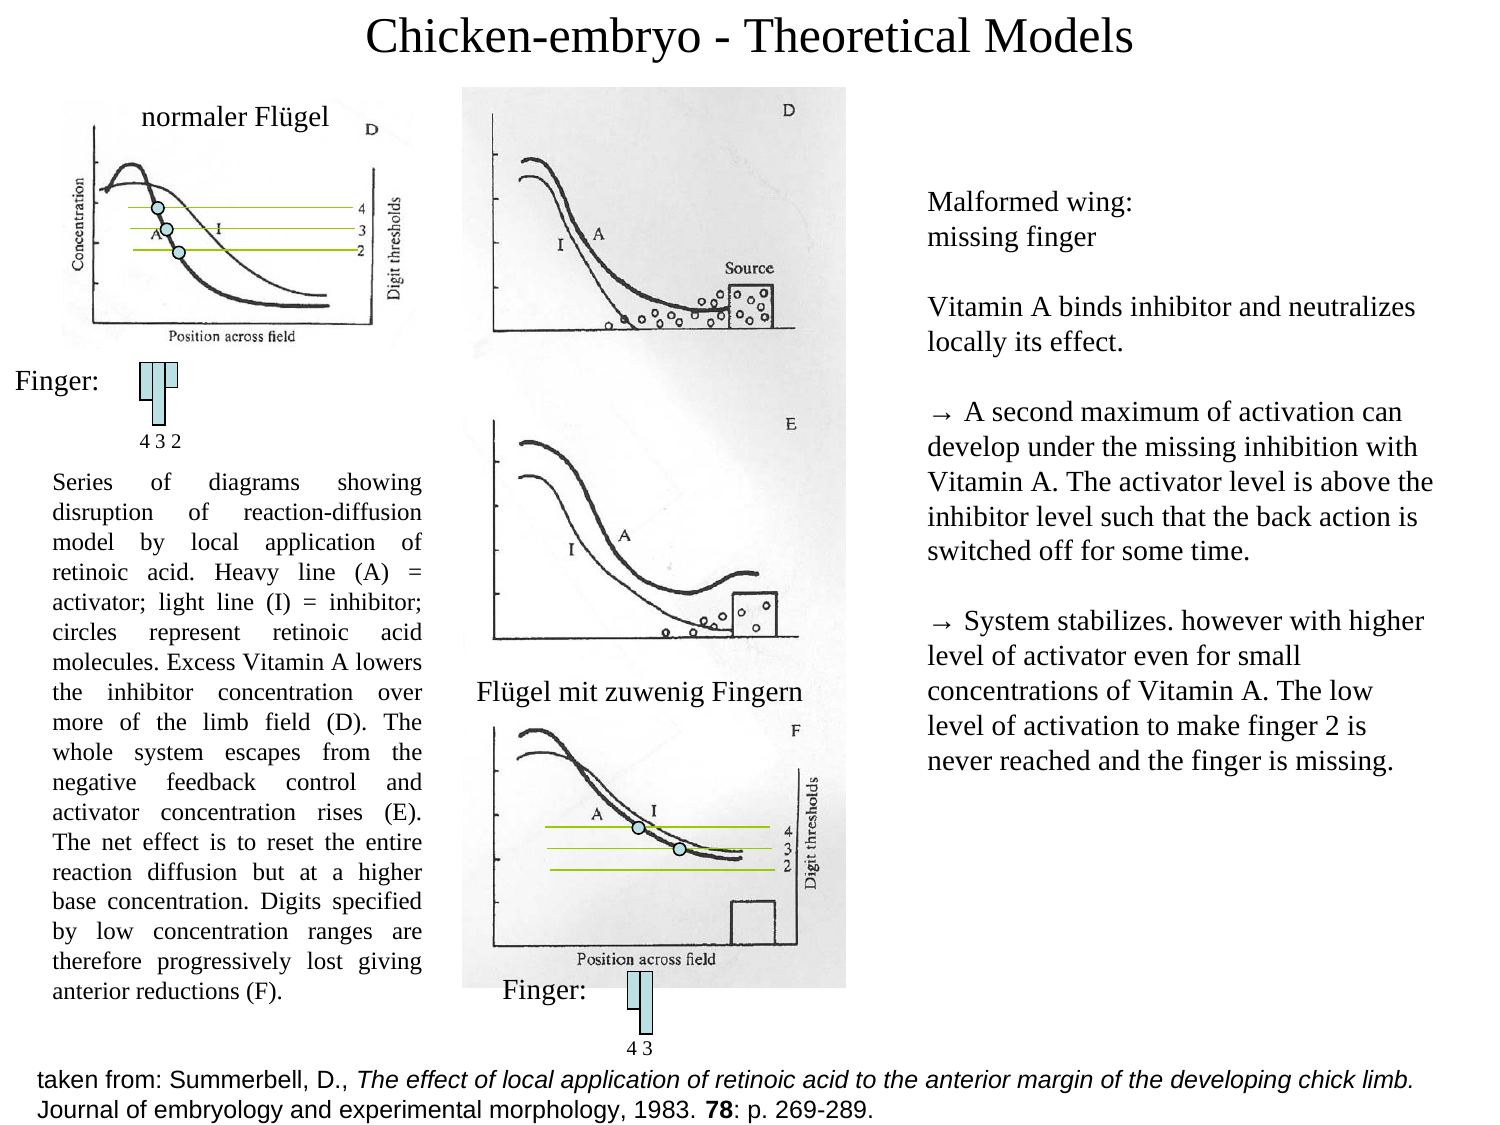

# Chicken-embryo - Theoretical Models
normaler Flügel
Malformed wing:
missing finger
Vitamin A binds inhibitor and neutralizes locally its effect.
→ A second maximum of activation can develop under the missing inhibition with Vitamin A. The activator level is above the inhibitor level such that the back action is switched off for some time.
→ System stabilizes. however with higher level of activator even for small concentrations of Vitamin A. The low level of activation to make finger 2 is never reached and the finger is missing.
Finger:
4 3 2
Series of diagrams showing disruption of reaction-diffusion model by local application of retinoic acid. Heavy line (A) = activator; light line (I) = inhibitor; circles represent retinoic acid molecules. Excess Vitamin A lowers the inhibitor concentration over more of the limb field (D). The whole system escapes from the negative feedback control and activator concentration rises (E). The net effect is to reset the entire reaction diffusion but at a higher base concentration. Digits specified by low concentration ranges are therefore progressively lost giving anterior reductions (F).
Flügel mit zuwenig Fingern
Finger:
4 3
taken from: Summerbell, D., The effect of local application of retinoic acid to the anterior margin of the developing chick limb. Journal of embryology and experimental morphology, 1983. 78: p. 269-289.